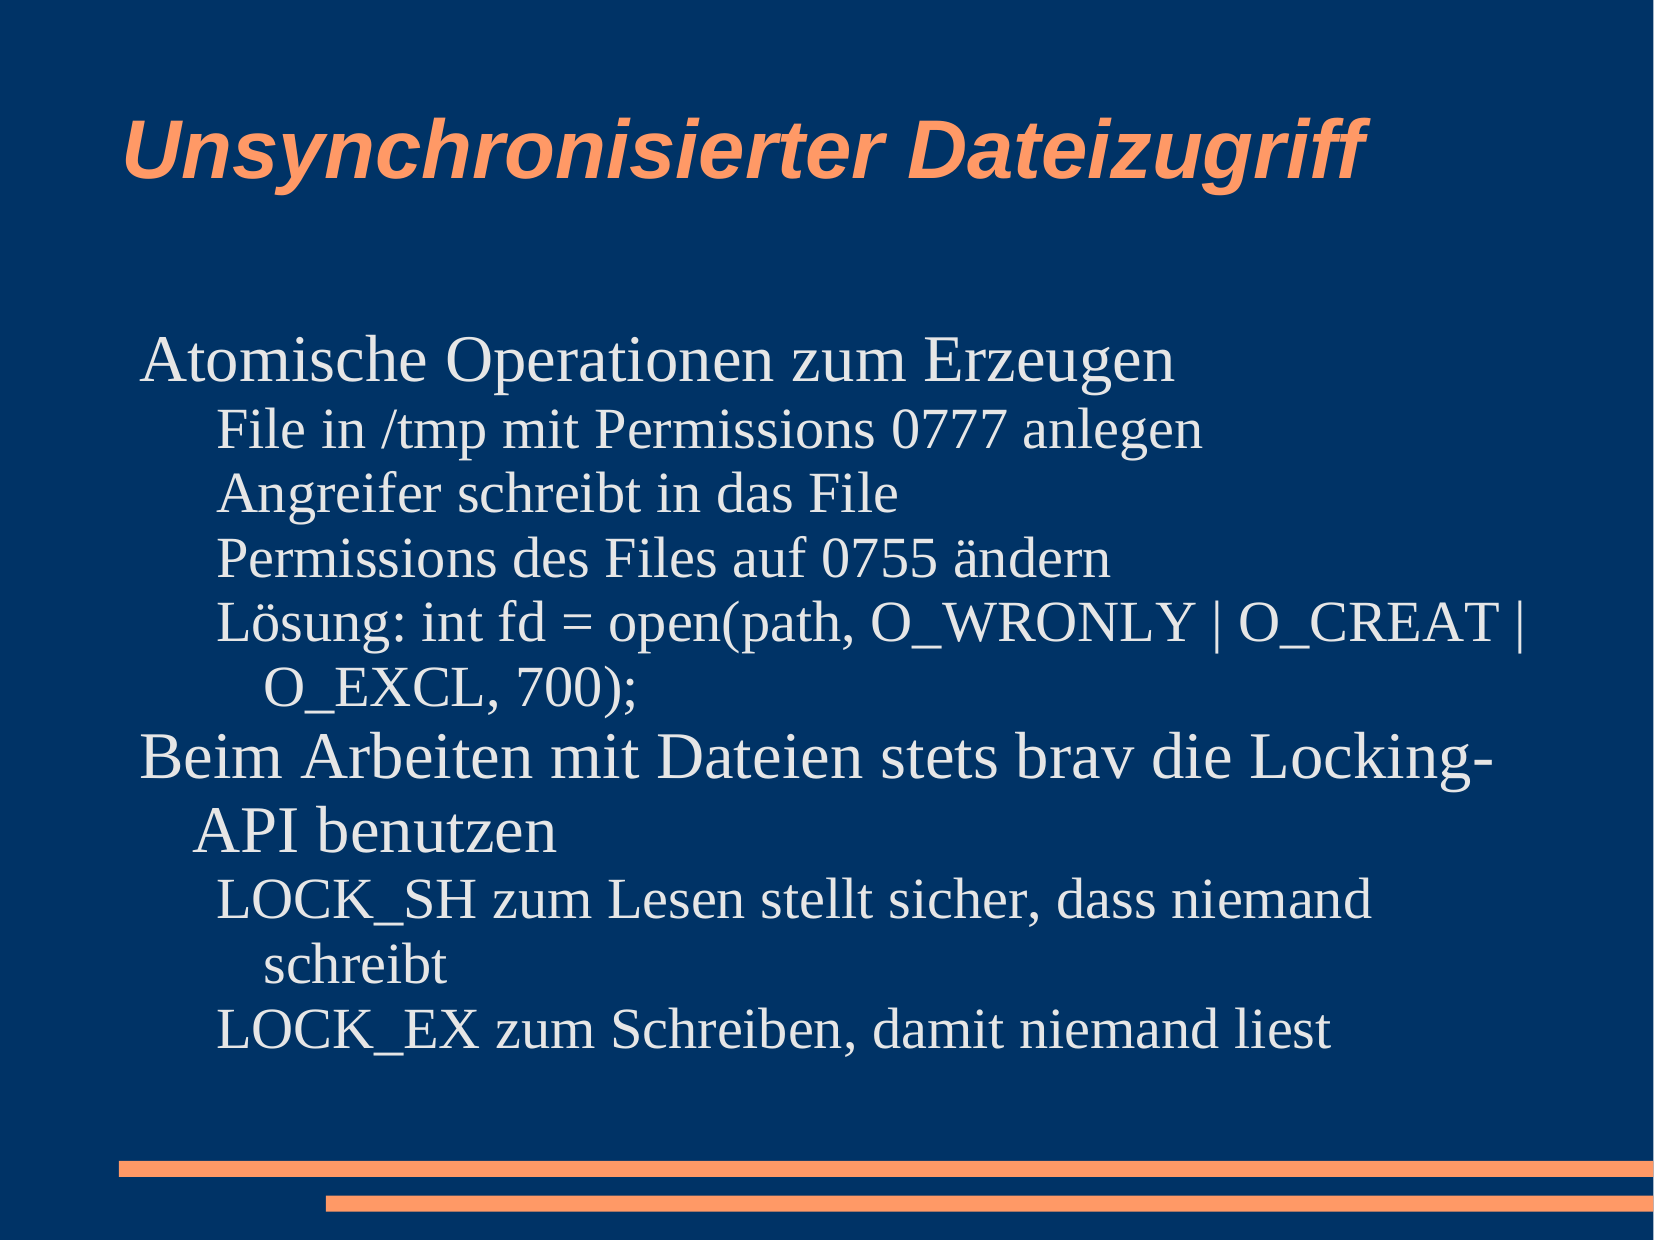

# Unsynchronisierter Dateizugriff
Atomische Operationen zum Erzeugen
File in /tmp mit Permissions 0777 anlegen
Angreifer schreibt in das File
Permissions des Files auf 0755 ändern
Lösung: int fd = open(path, O_WRONLY | O_CREAT | O_EXCL, 700);
Beim Arbeiten mit Dateien stets brav die Locking-API benutzen
LOCK_SH zum Lesen stellt sicher, dass niemand schreibt
LOCK_EX zum Schreiben, damit niemand liest